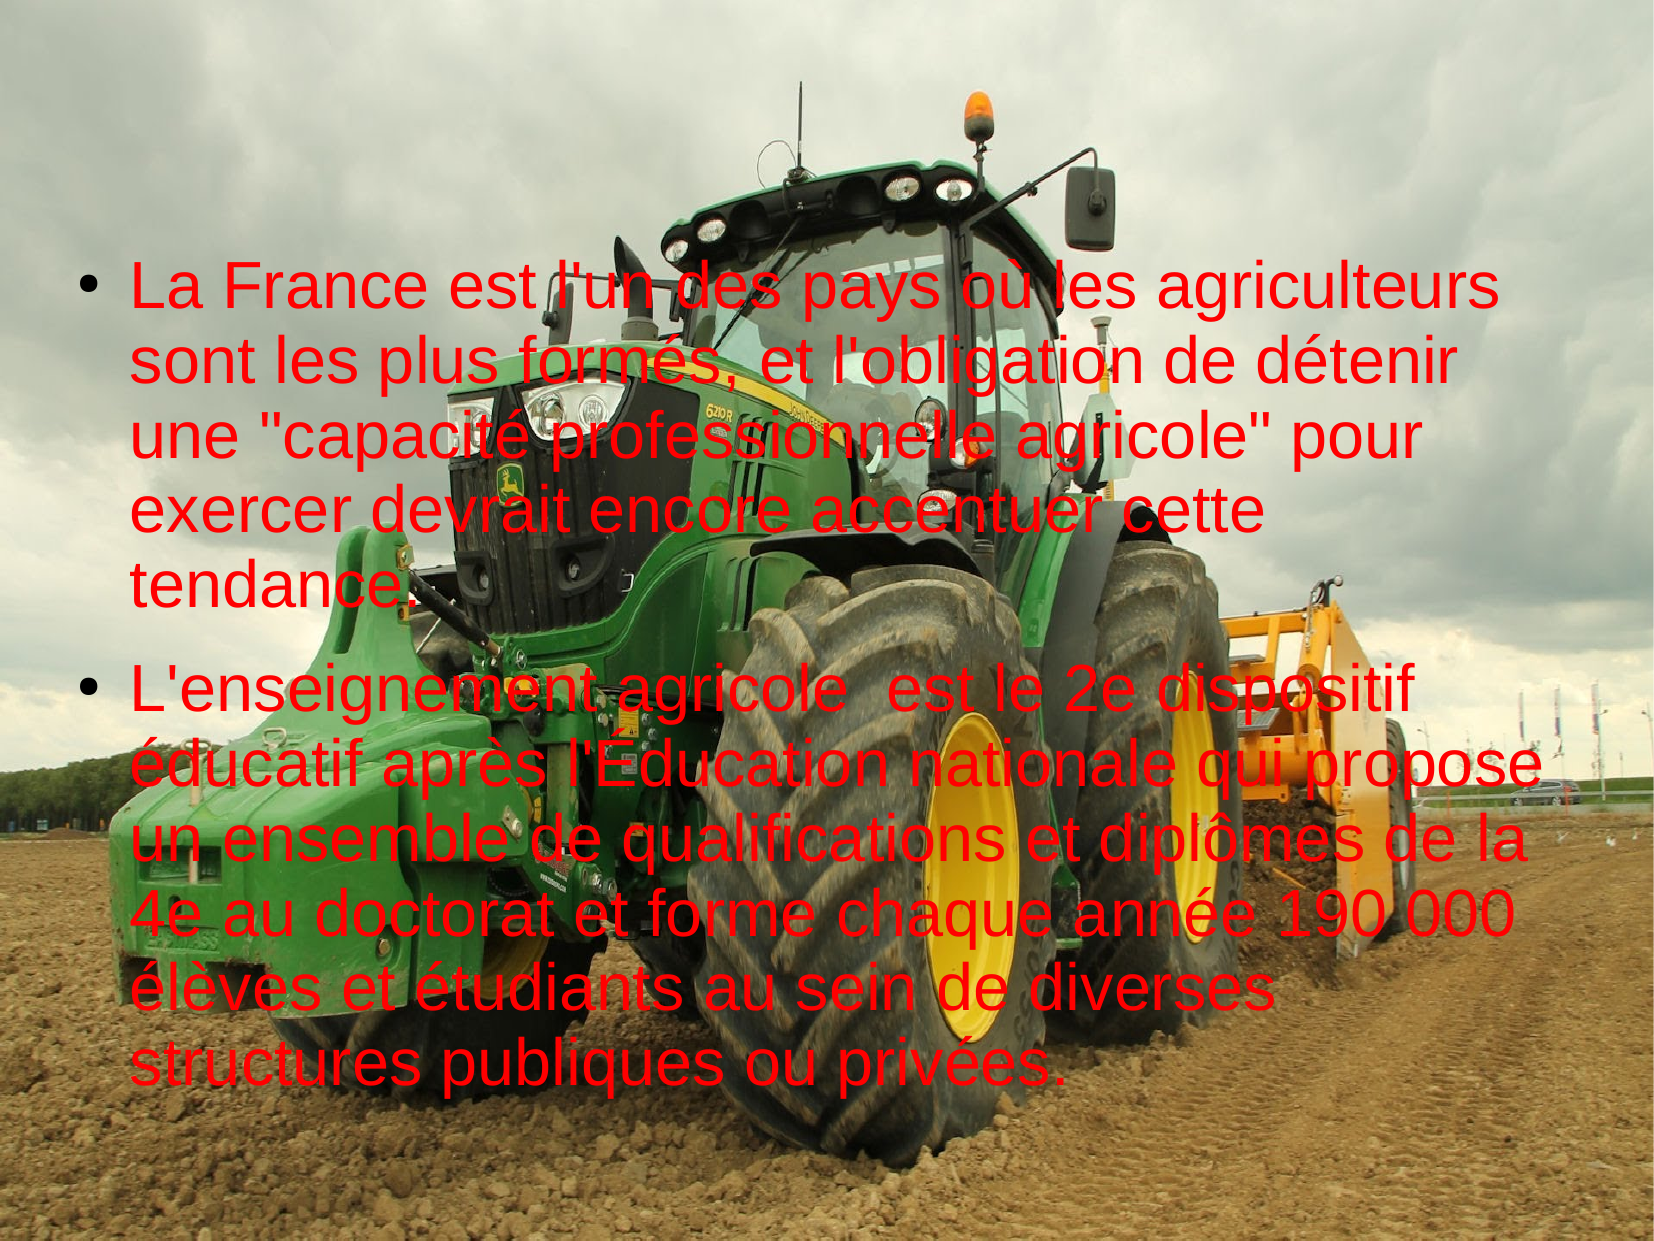

#
La France est l'un des pays où les agriculteurs sont les plus formés, et l'obligation de détenir une "capacité professionnelle agricole" pour exercer devrait encore accentuer cette tendance.
L'enseignement agricole est le 2e dispositif éducatif après l'Éducation nationale qui propose un ensemble de qualifications et diplômes de la 4e au doctorat et forme chaque année 190 000 élèves et étudiants au sein de diverses structures publiques ou privées.